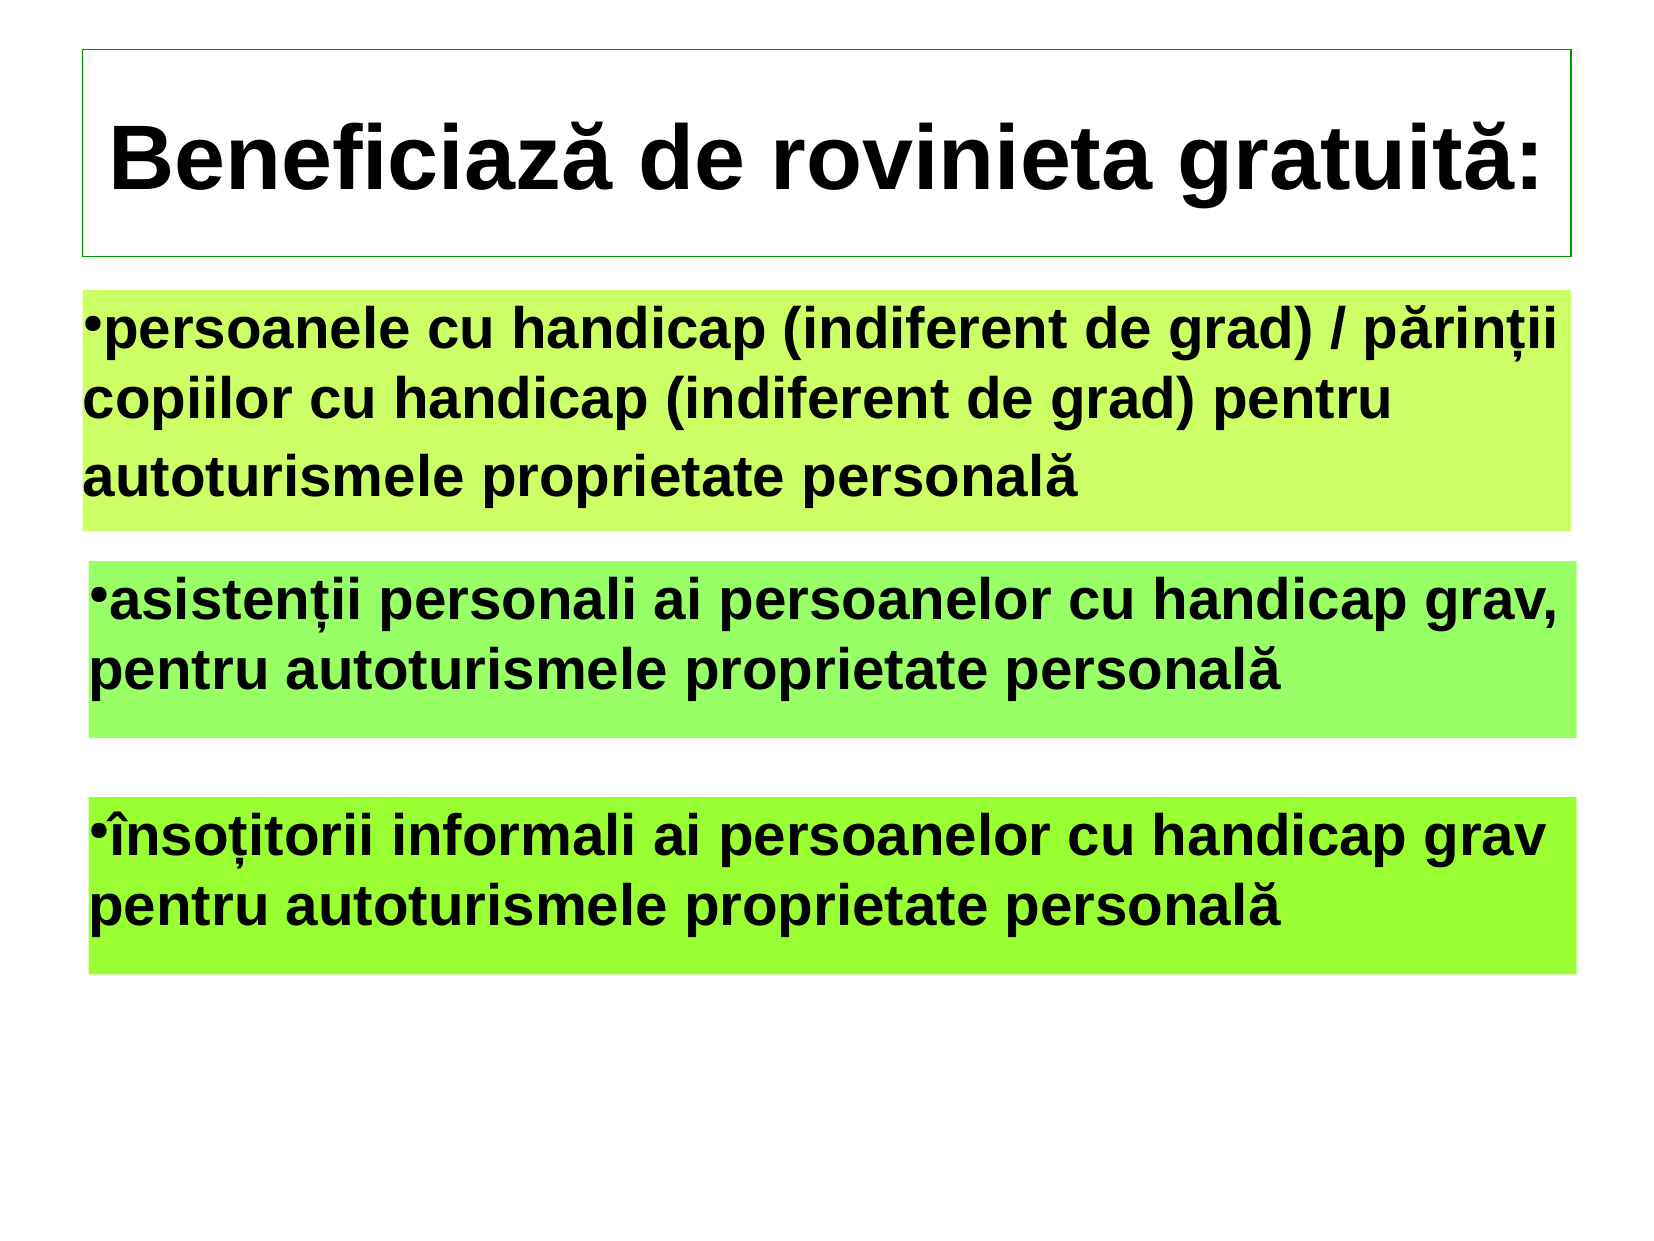

# Beneficiază de rovinieta gratuită:
persoanele cu handicap (indiferent de grad) / părinții copiilor cu handicap (indiferent de grad) pentru autoturismele proprietate personală
asistenții personali ai persoanelor cu handicap grav, pentru autoturismele proprietate personală
însoțitorii informali ai persoanelor cu handicap grav pentru autoturismele proprietate personală